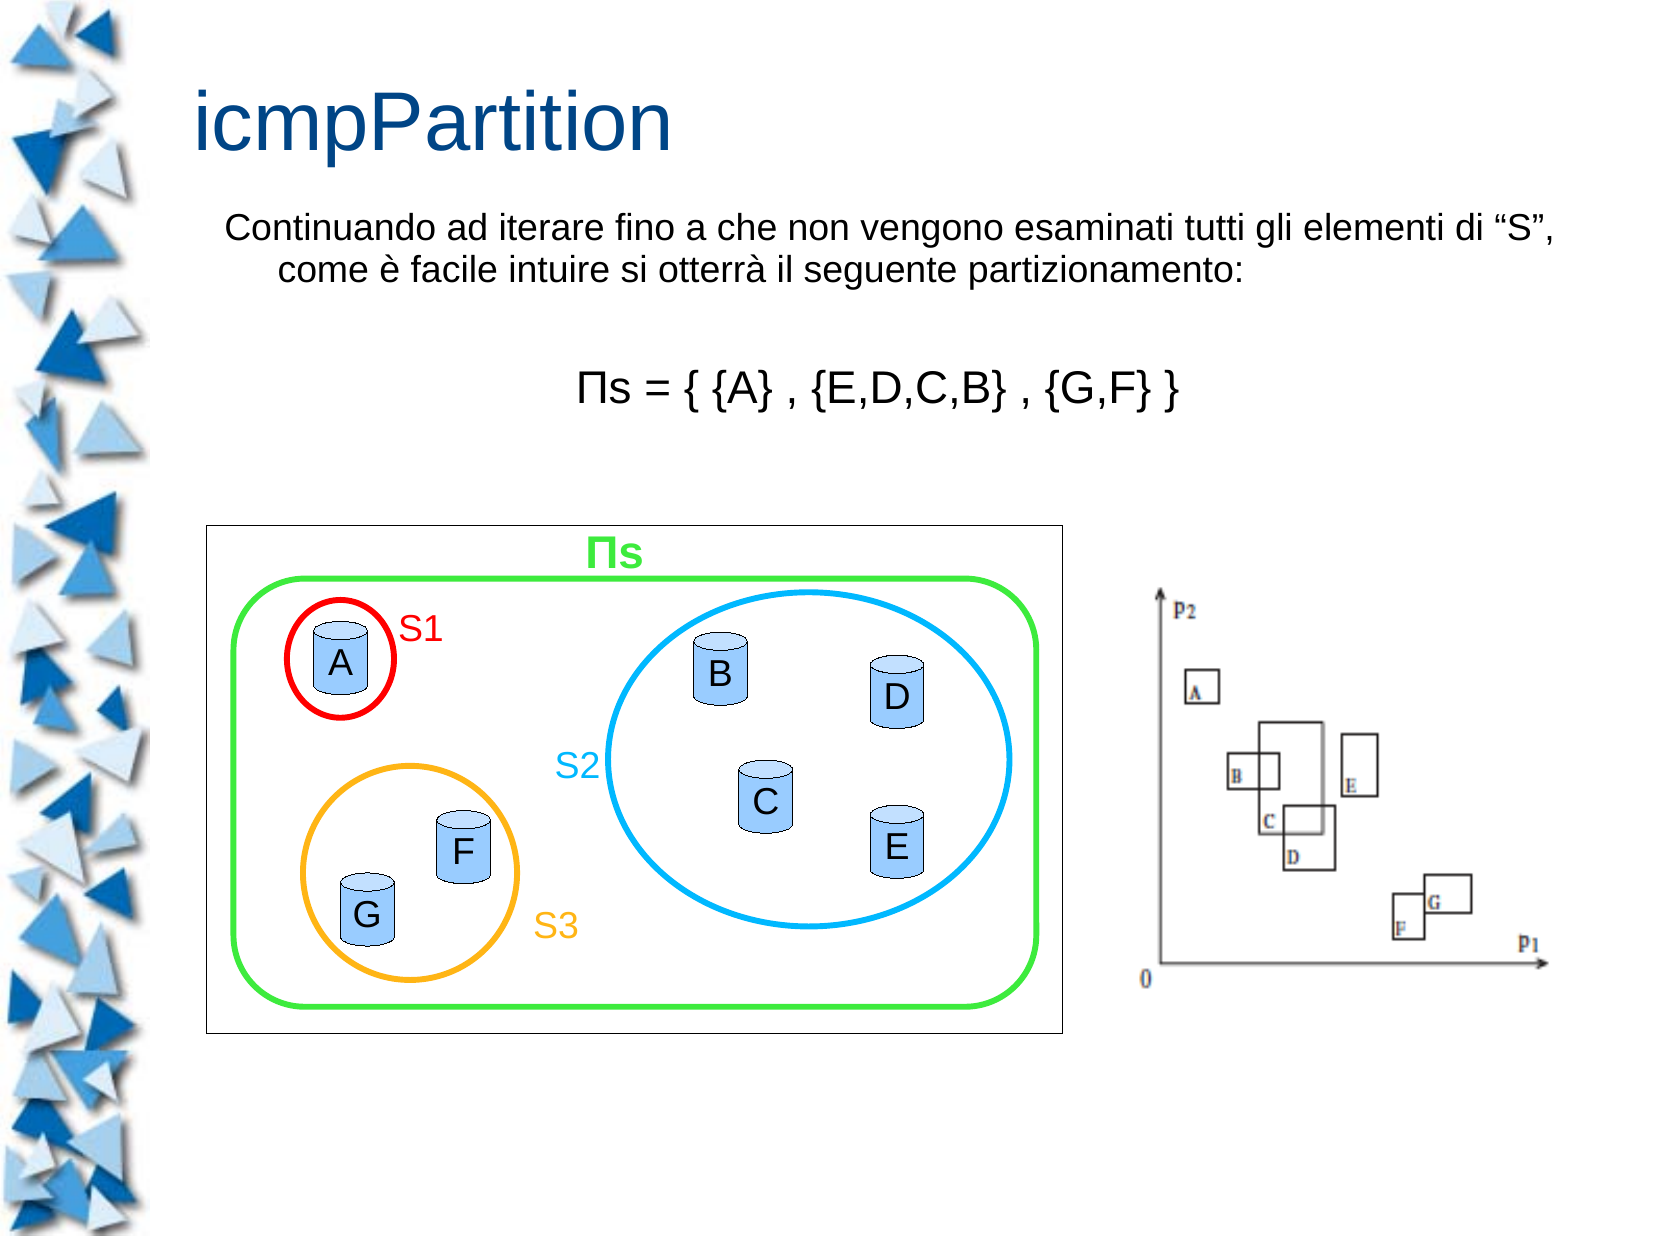

icmpPartition
# Continuando ad iterare fino a che non vengono esaminati tutti gli elementi di “S”, come è facile intuire si otterrà il seguente partizionamento:
Πs = { {A} , {E,D,C,B} , {G,F} }
Πs
S1
A
B
D
S2
C
E
F
G
S3